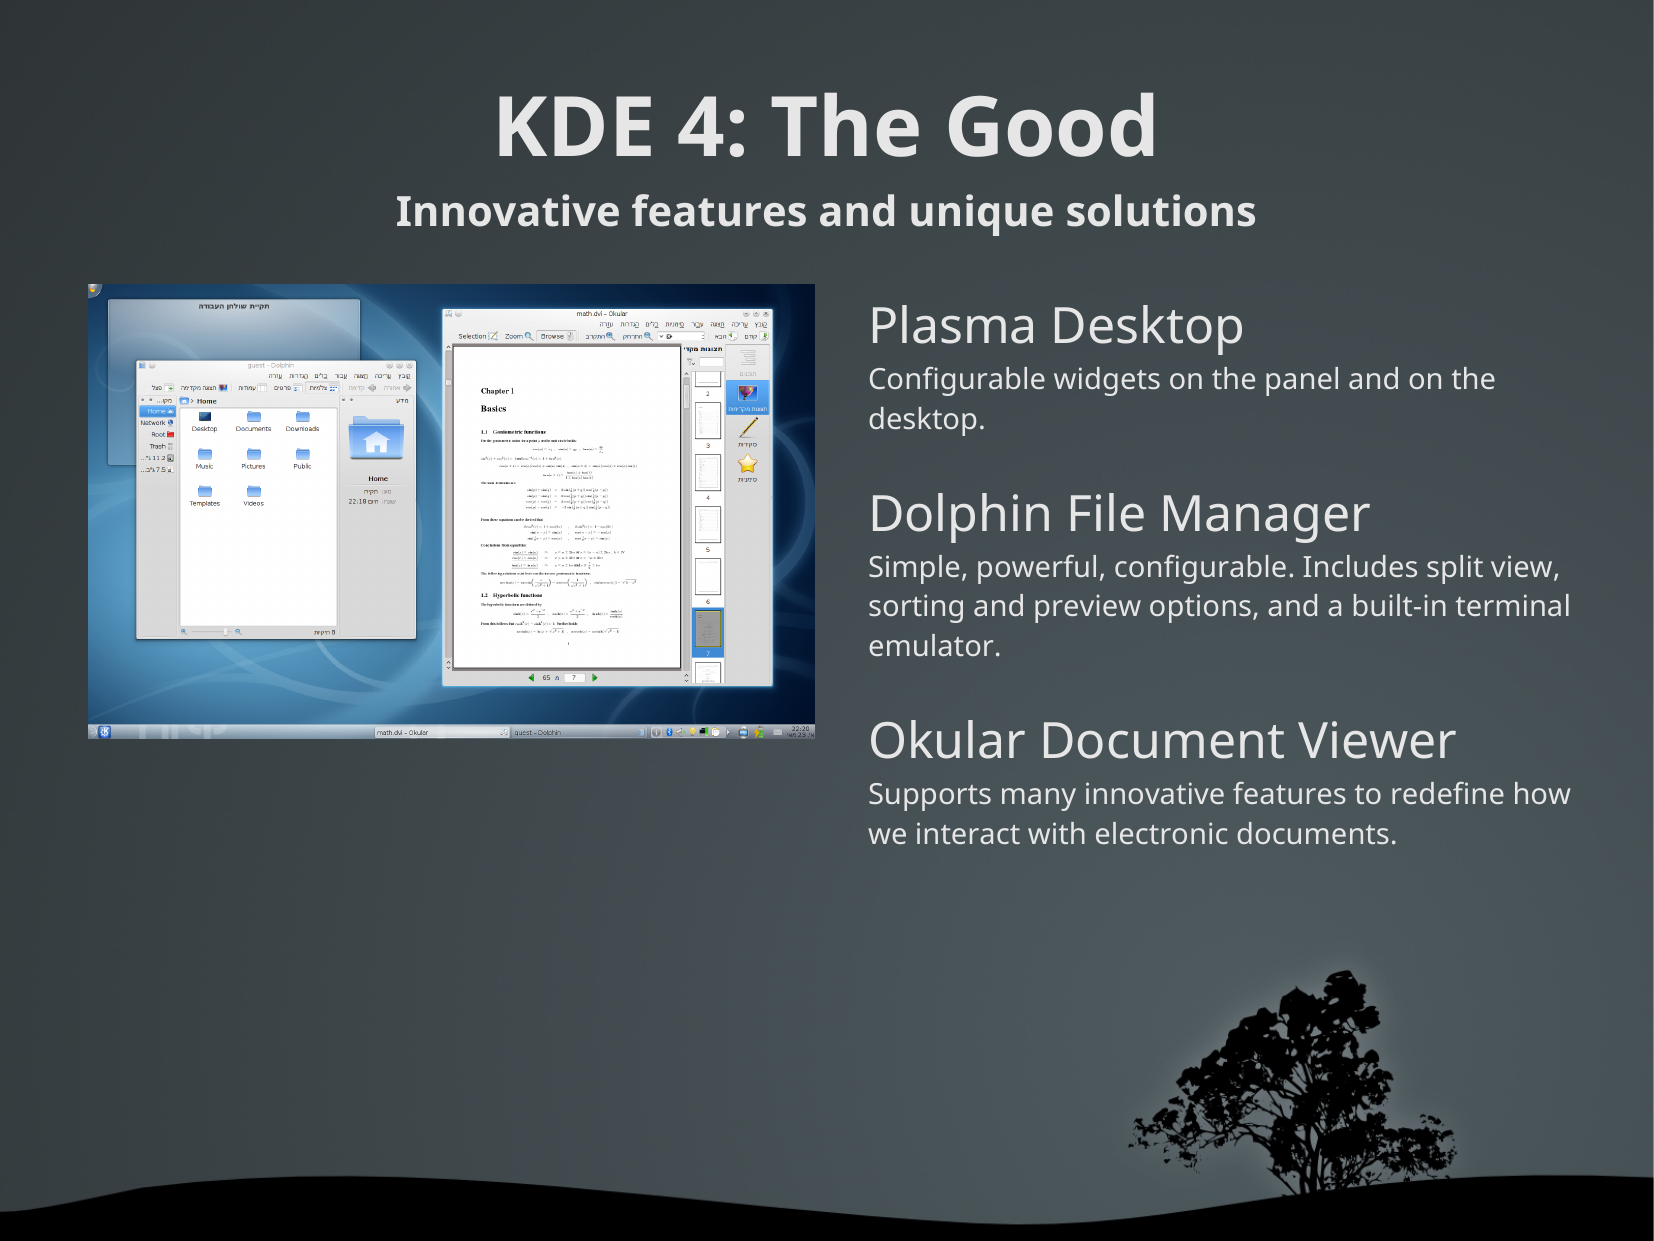

# KDE 4: The Good Innovative features and unique solutions
Plasma Desktop
Configurable widgets on the panel and on the desktop.
Dolphin File Manager
Simple, powerful, configurable. Includes split view, sorting and preview options, and a built-in terminal emulator.
Okular Document Viewer
Supports many innovative features to redefine how we interact with electronic documents.